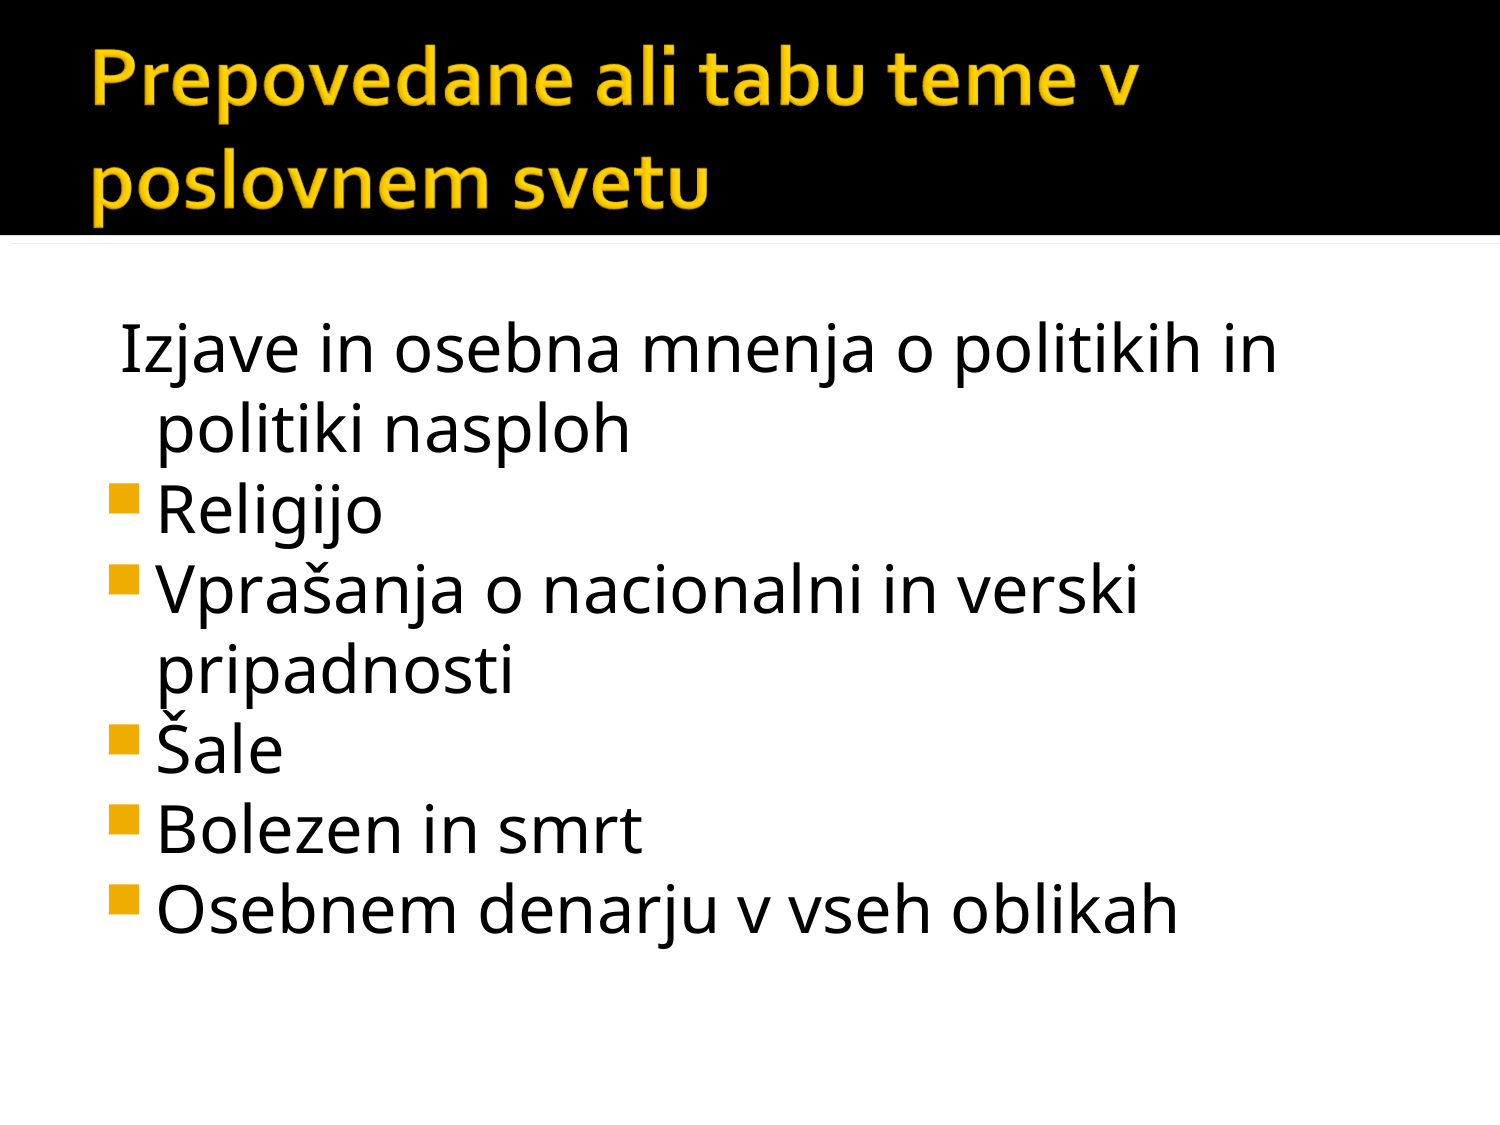

# Izjave in osebna mnenja o politikih in politiki nasploh
Religijo
Vprašanja o nacionalni in verski pripadnosti
Šale
Bolezen in smrt
Osebnem denarju v vseh oblikah